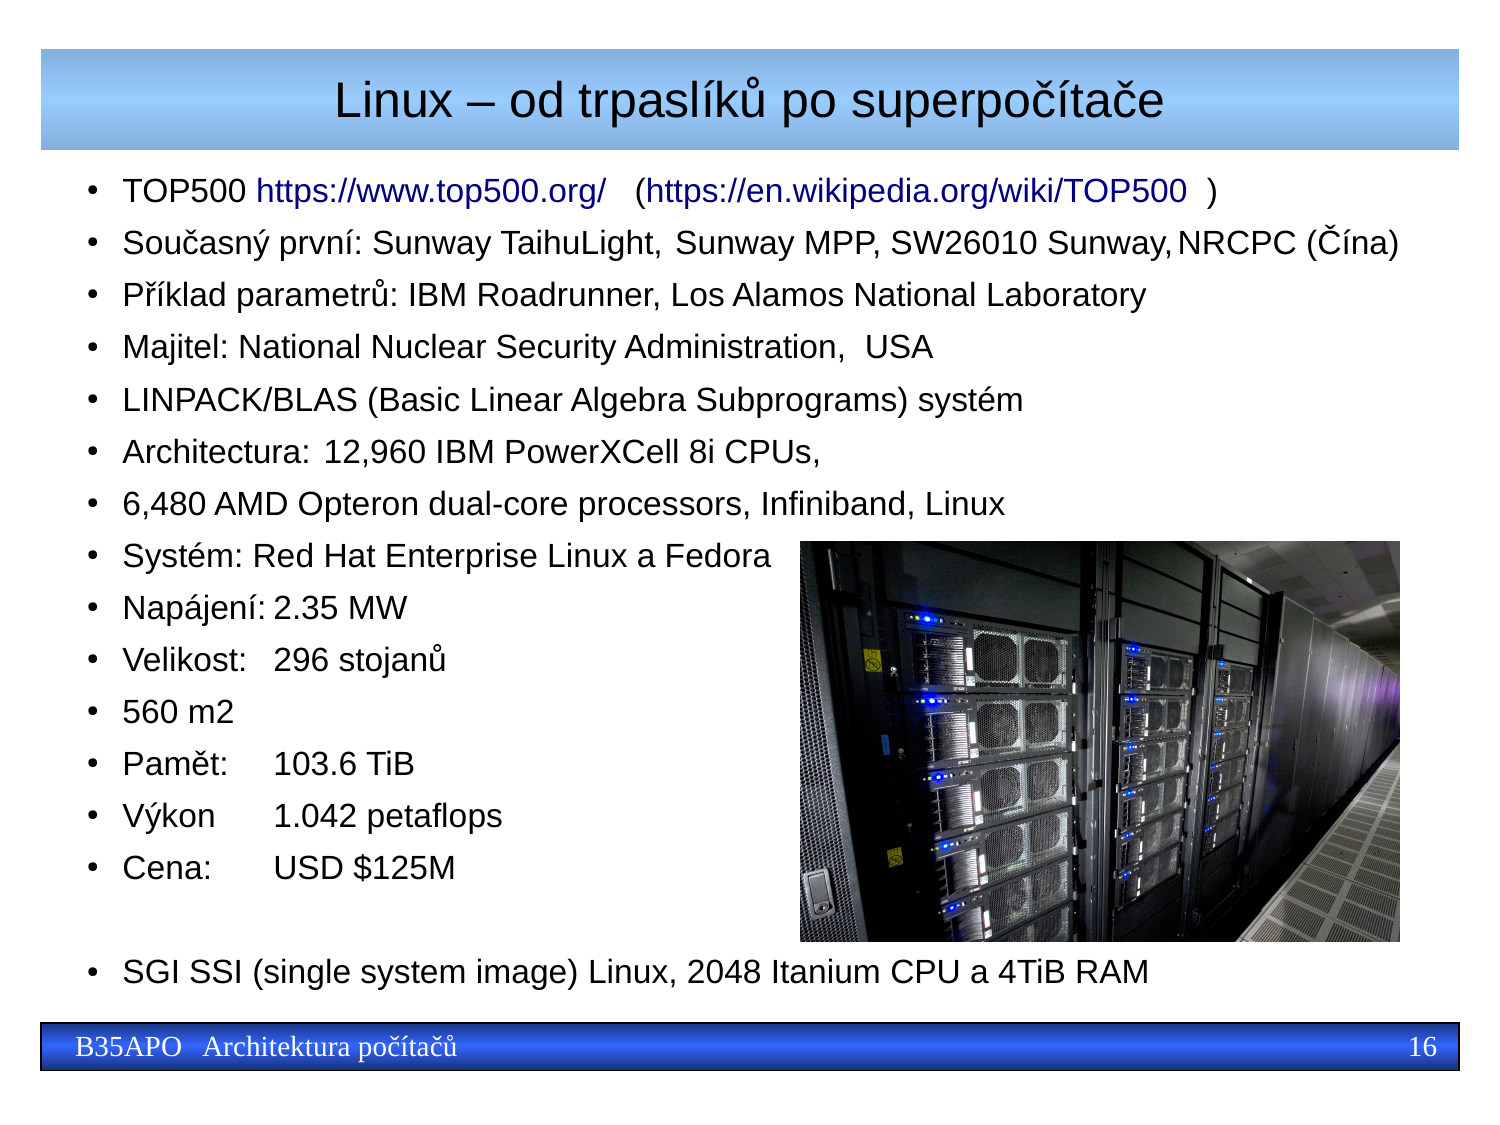

# Linux – od trpaslíků po superpočítače
TOP500 https://www.top500.org/ (https://en.wikipedia.org/wiki/TOP500 )
Současný první: Sunway TaihuLight, 	Sunway MPP, SW26010 Sunway,	NRCPC (Čína)
Příklad parametrů: IBM Roadrunner, Los Alamos National Laboratory
Majitel: National Nuclear Security Administration, USA
LINPACK/BLAS (Basic Linear Algebra Subprograms) systém
Architectura: 	12,960 IBM PowerXCell 8i CPUs,
6,480 AMD Opteron dual-core processors, Infiniband, Linux
Systém: Red Hat Enterprise Linux a Fedora
Napájení:	2.35 MW
Velikost:	296 stojanů
560 m2
Pamět: 	103.6 TiB
Výkon 	1.042 petaflops
Cena:	 	USD $125M
SGI SSI (single system image) Linux, 2048 Itanium CPU a 4TiB RAM
B35APO Architektura počítačů
16